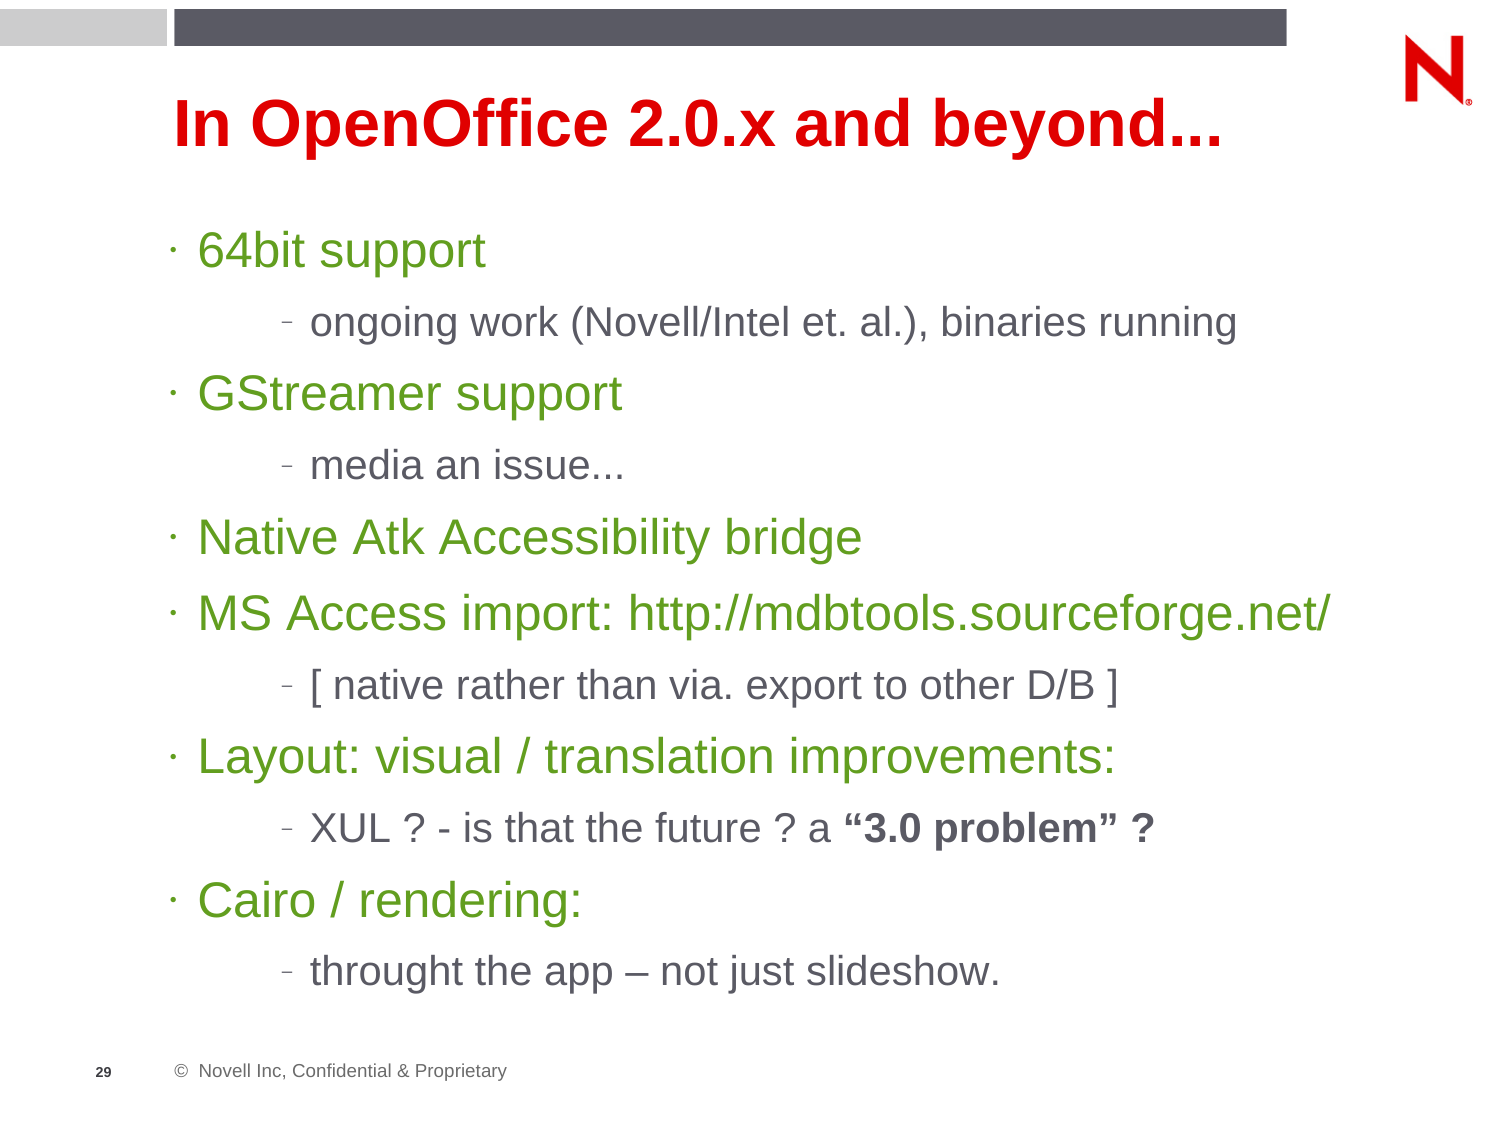

# In OpenOffice 2.0.x and beyond...
64bit support
ongoing work (Novell/Intel et. al.), binaries running
GStreamer support
media an issue...
Native Atk Accessibility bridge
MS Access import: http://mdbtools.sourceforge.net/
[ native rather than via. export to other D/B ]
Layout: visual / translation improvements:
XUL ? - is that the future ? a “3.0 problem” ?
Cairo / rendering:
throught the app – not just slideshow.